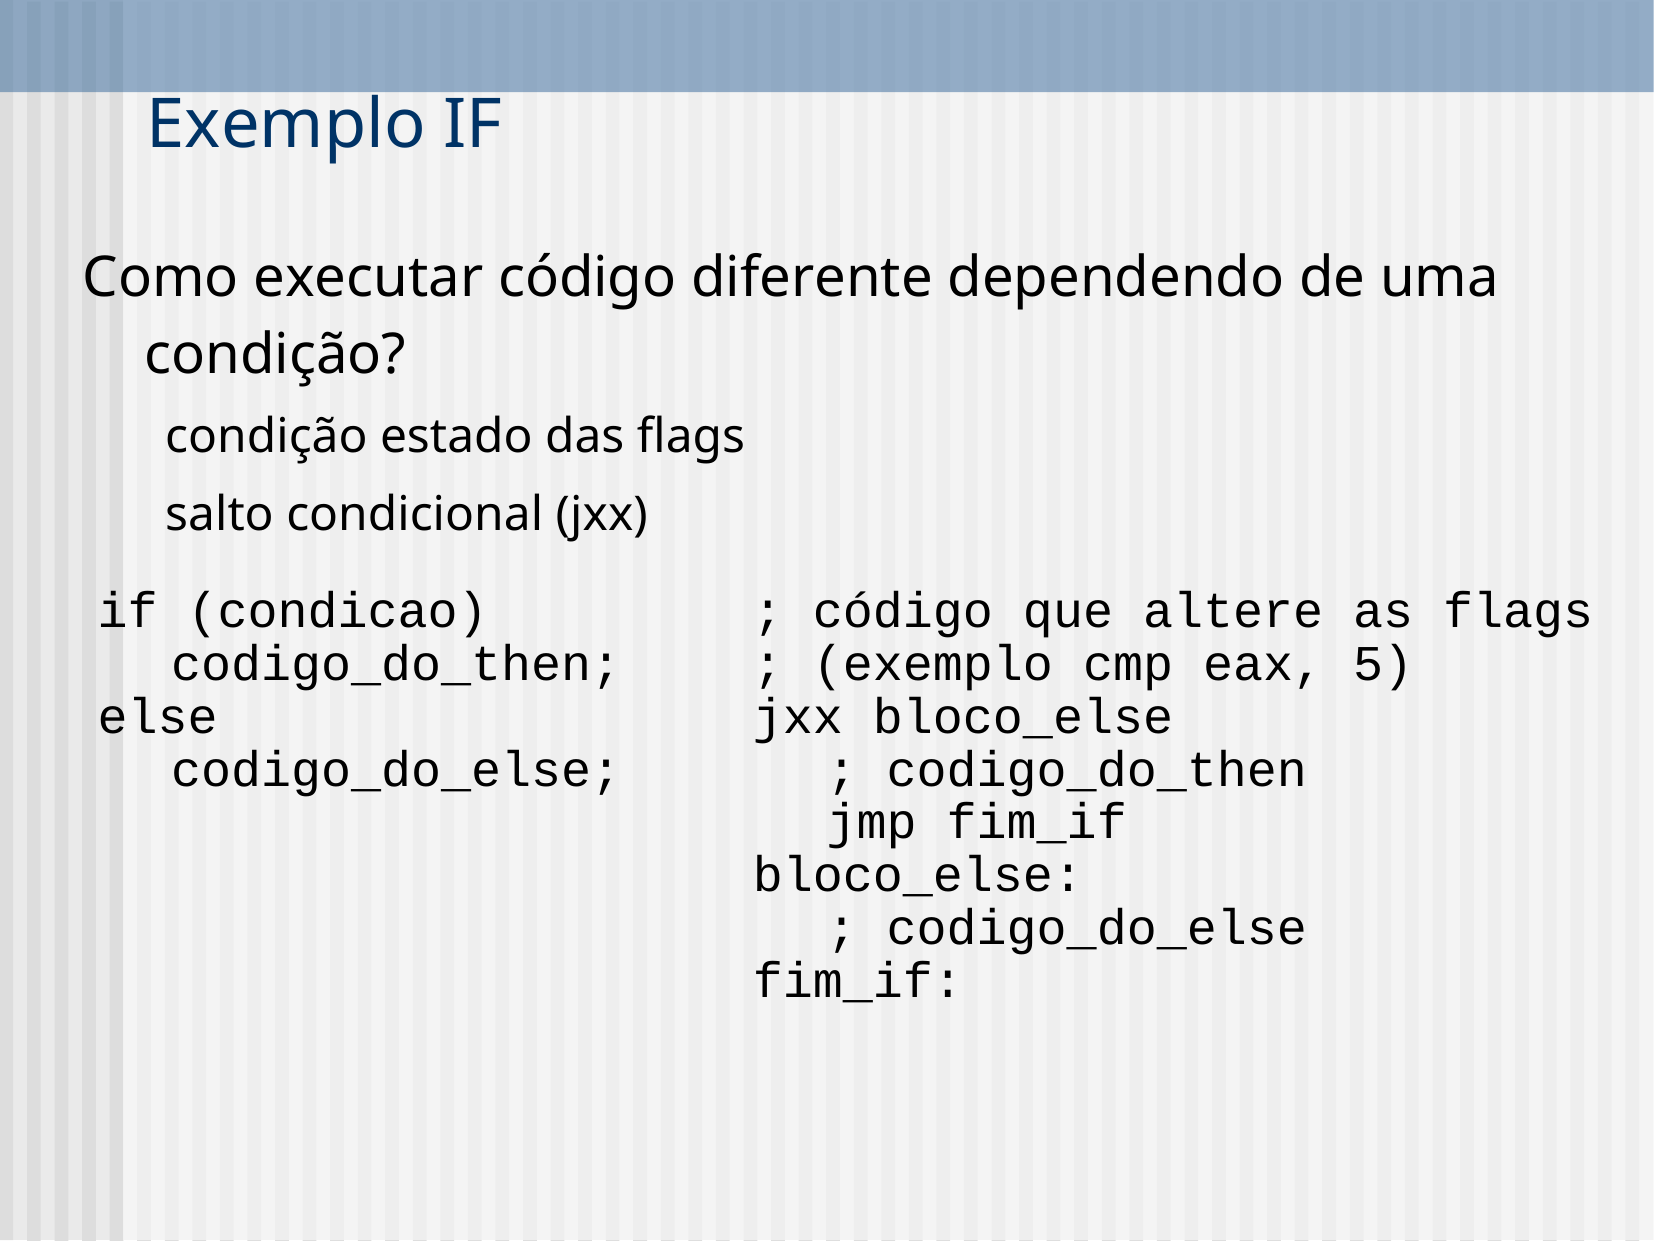

# Exemplo IF
Como executar código diferente dependendo de uma condição?
condição estado das flags
salto condicional (jxx)
; código que altere as flags
; (exemplo cmp eax, 5)
jxx bloco_else
	; codigo_do_then
	jmp fim_if
bloco_else:
	; codigo_do_else
fim_if:
if (condicao)
	codigo_do_then;
else
	codigo_do_else;